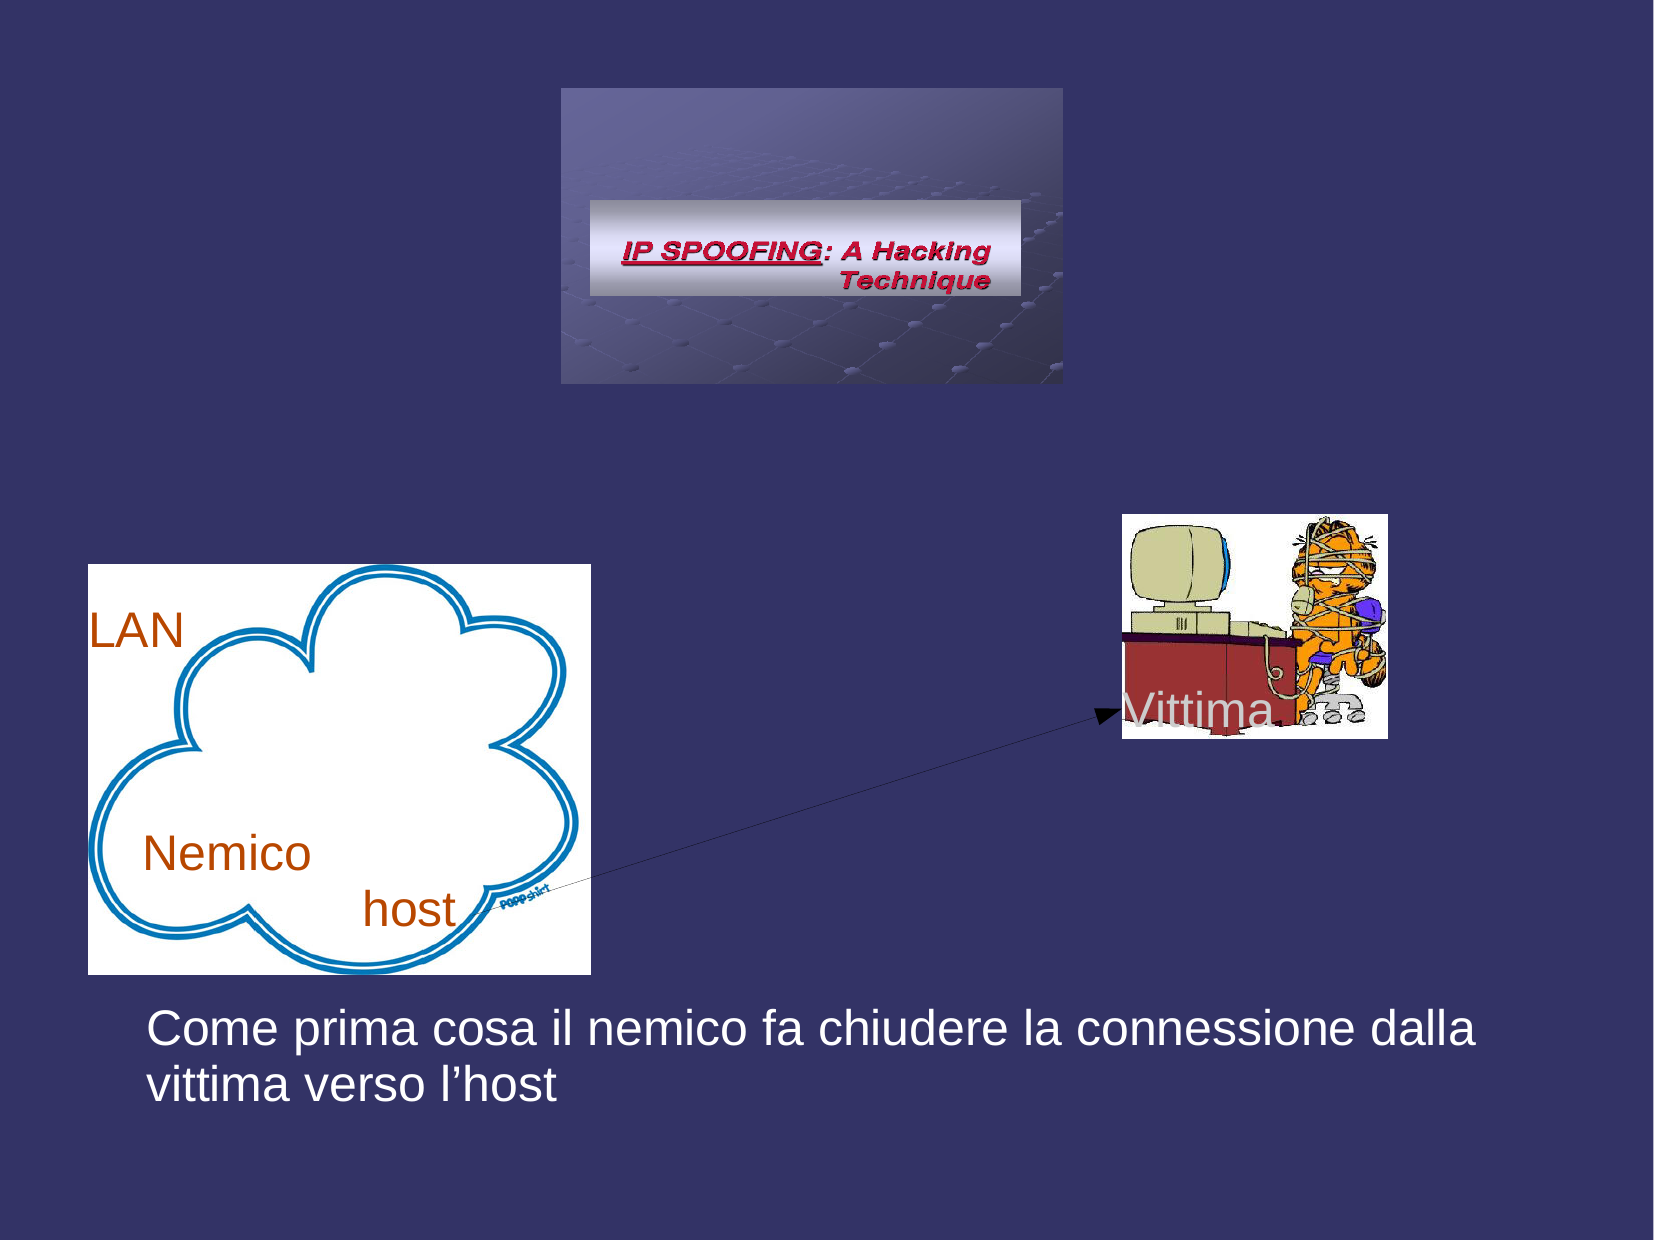

Vittima
LAN
Nemico
 host
Come prima cosa il nemico fa chiudere la connessione dalla
vittima verso l’host